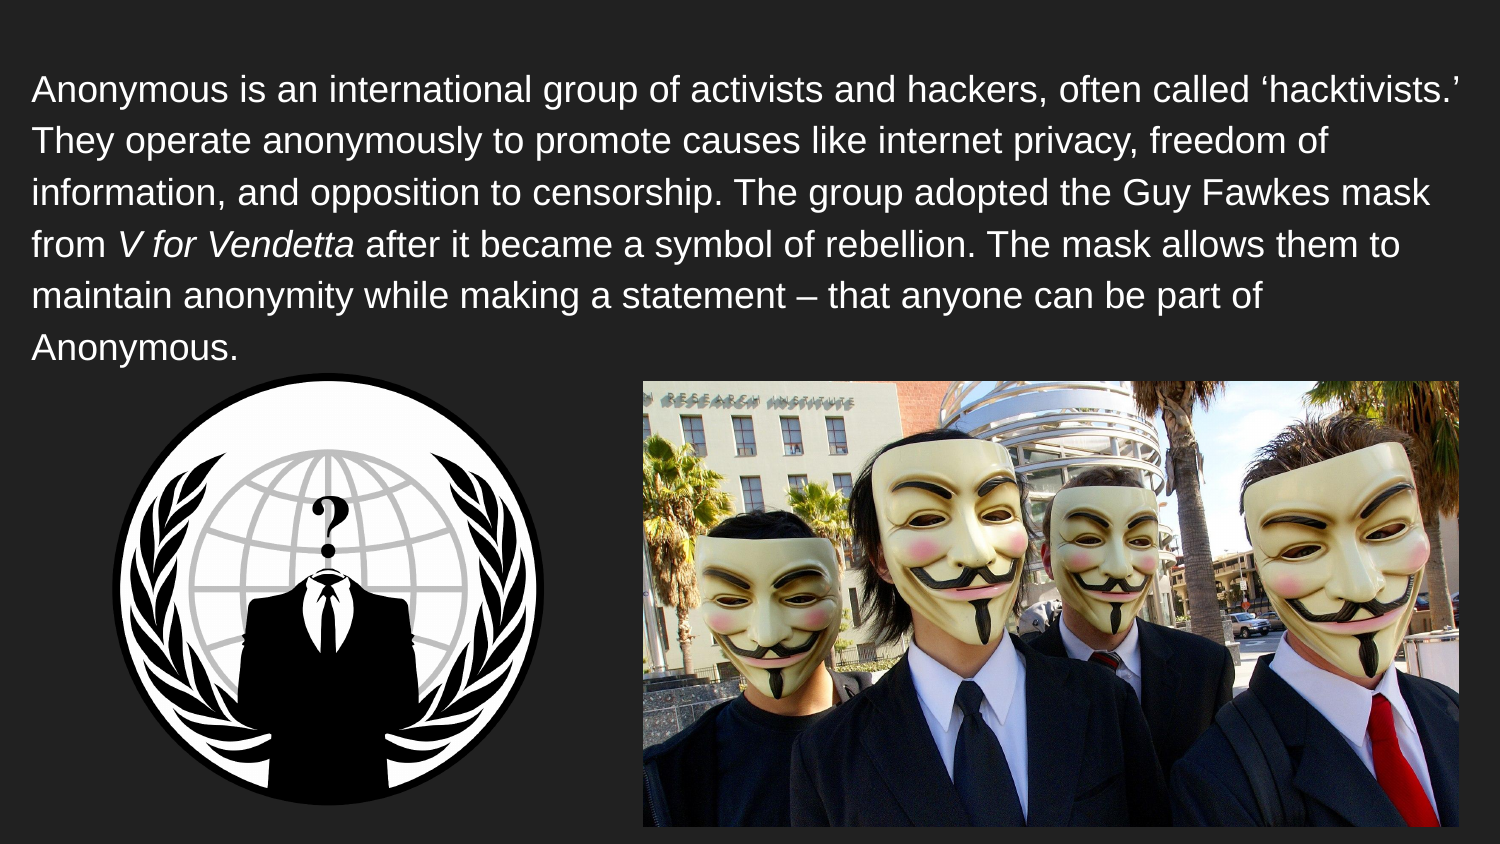

# Anonymous is an international group of activists and hackers, often called ‘hacktivists.’ They operate anonymously to promote causes like internet privacy, freedom of information, and opposition to censorship. The group adopted the Guy Fawkes mask from V for Vendetta after it became a symbol of rebellion. The mask allows them to maintain anonymity while making a statement – that anyone can be part of Anonymous.